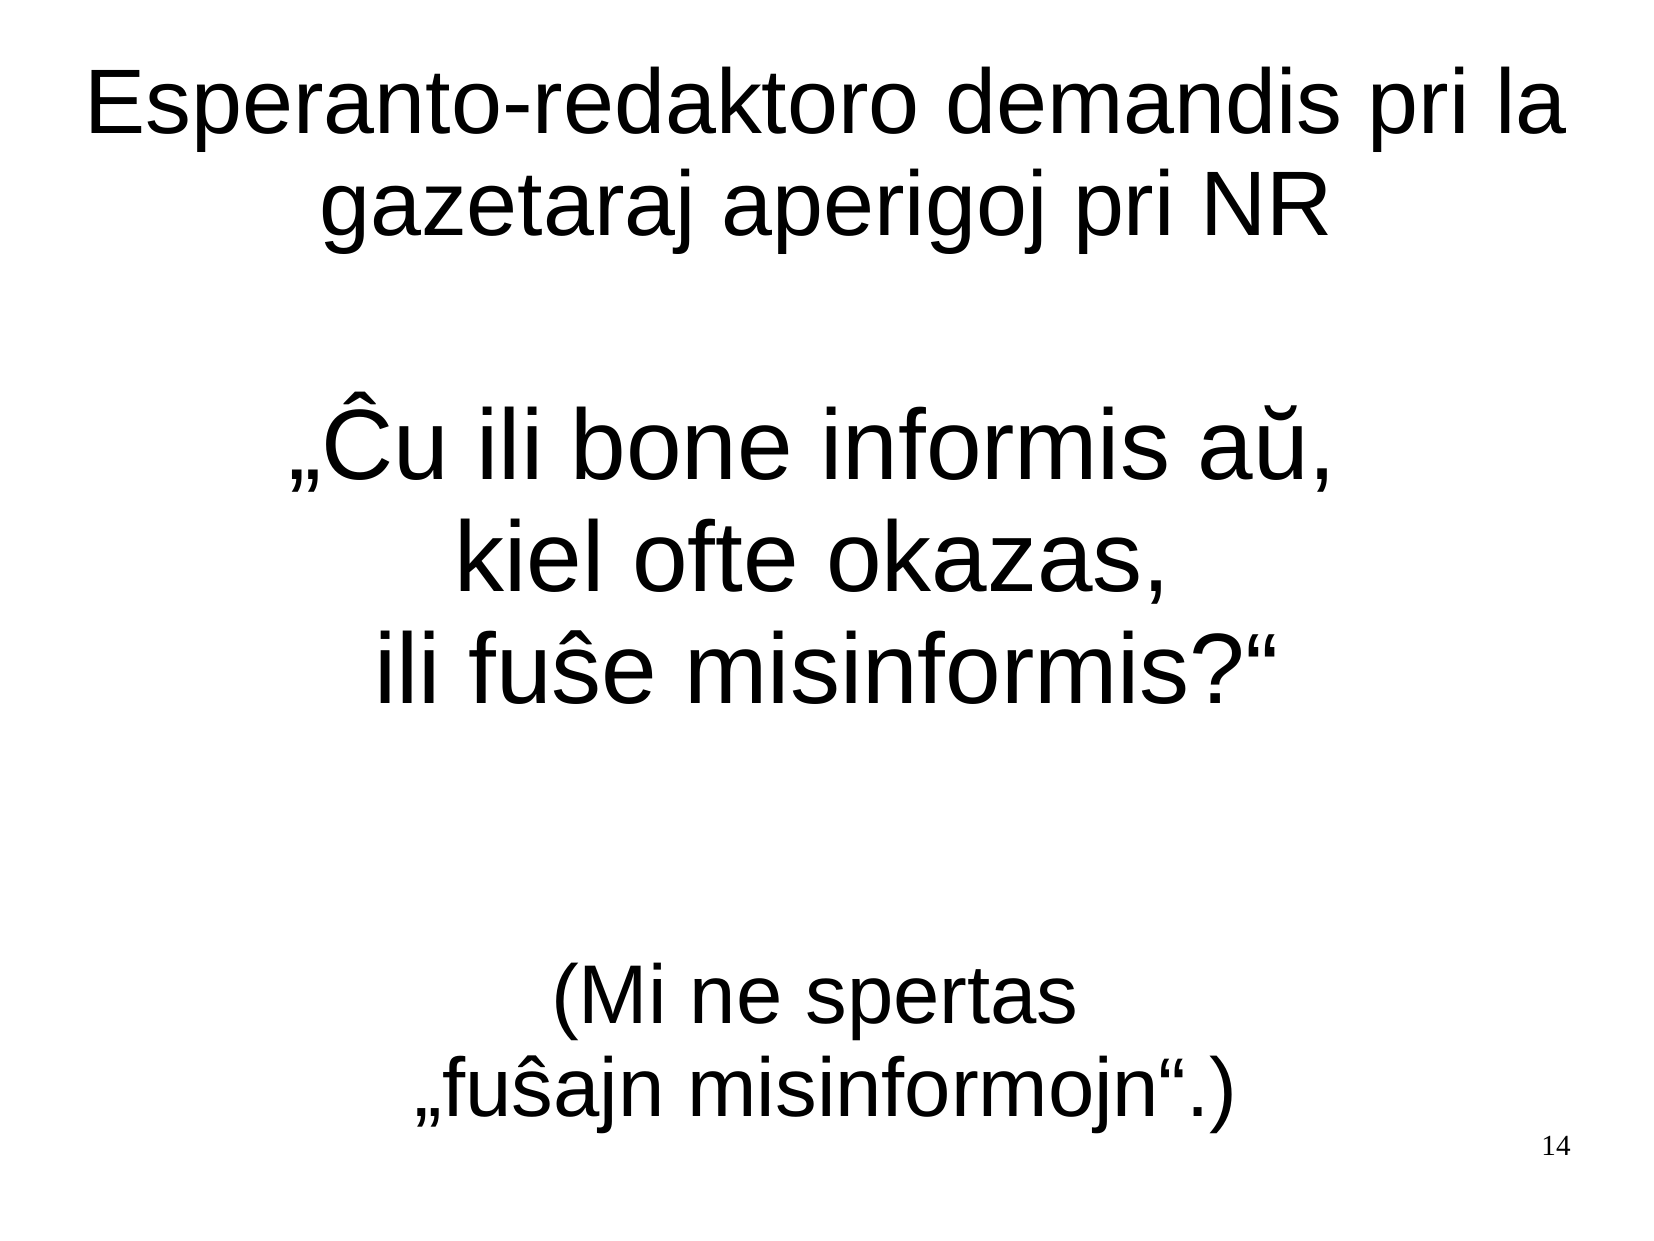

# Esperanto-redaktoro demandis pri la gazetaraj aperigoj pri NR
„Ĉu ili bone informis aŭ,
kiel ofte okazas,
ili fuŝe misinformis?“
(Mi ne spertas
„fuŝajn misinformojn“.)
14